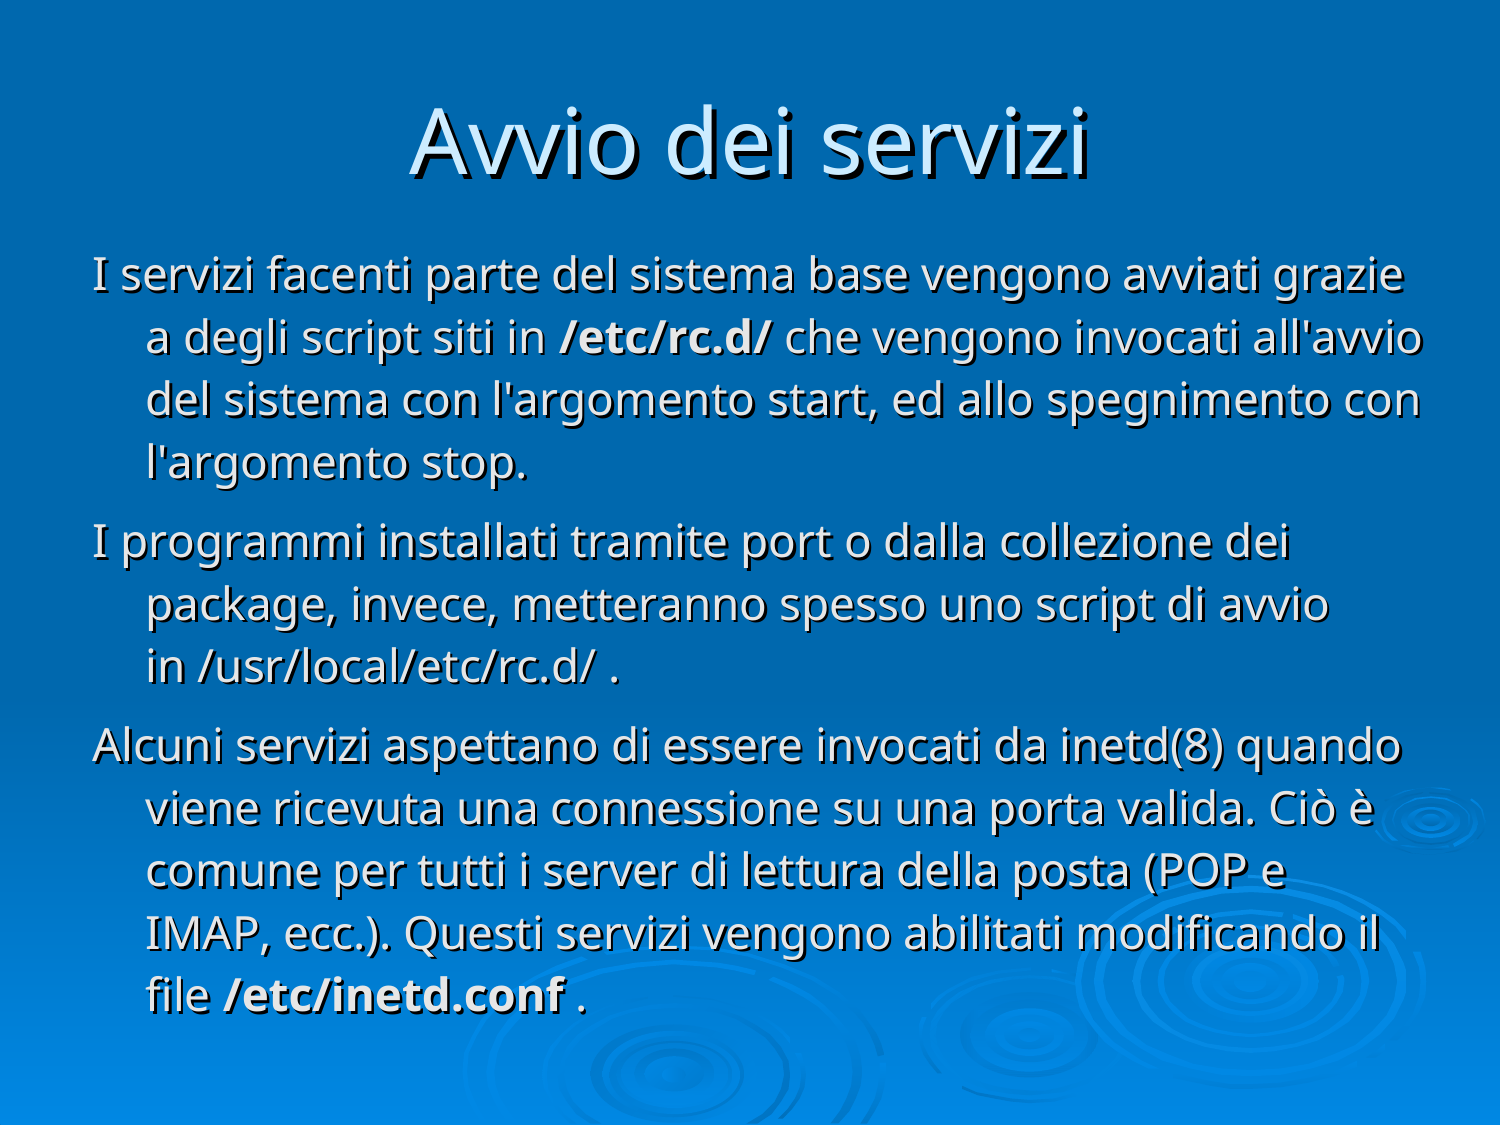

# Avvio dei servizi
I servizi facenti parte del sistema base vengono avviati grazie a degli script siti in /etc/rc.d/ che vengono invocati all'avvio del sistema con l'argomento start, ed allo spegnimento con l'argomento stop.
I programmi installati tramite port o dalla collezione dei package, invece, metteranno spesso uno script di avvio in /usr/local/etc/rc.d/ .
Alcuni servizi aspettano di essere invocati da inetd(8) quando viene ricevuta una connessione su una porta valida. Ciò è comune per tutti i server di lettura della posta (POP e IMAP, ecc.). Questi servizi vengono abilitati modificando il file /etc/inetd.conf .